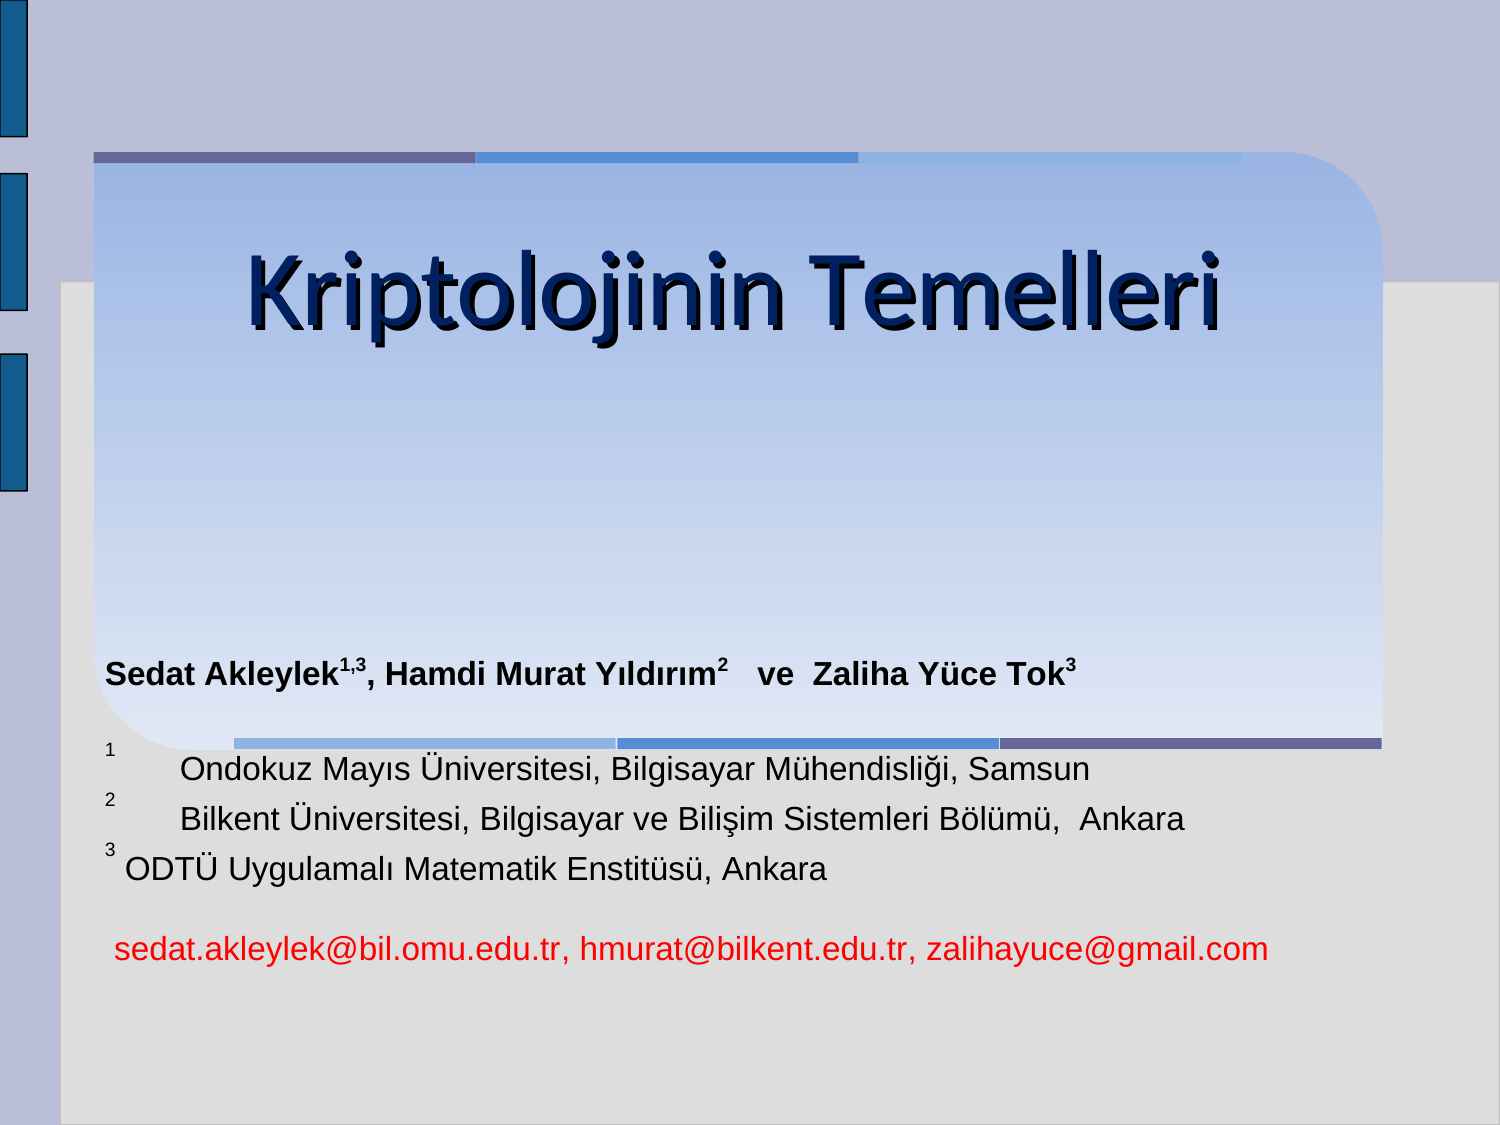

Kriptolojinin Temelleri
Sedat Akleylek1,3, Hamdi Murat Yıldırım2 ve Zaliha Yüce Tok3
1	Ondokuz Mayıs Üniversitesi, Bilgisayar Mühendisliği, Samsun
2	Bilkent Üniversitesi, Bilgisayar ve Bilişim Sistemleri Bölümü, Ankara
3 ODTÜ Uygulamalı Matematik Enstitüsü, Ankara
 sedat.akleylek@bil.omu.edu.tr, hmurat@bilkent.edu.tr, zalihayuce@gmail.com